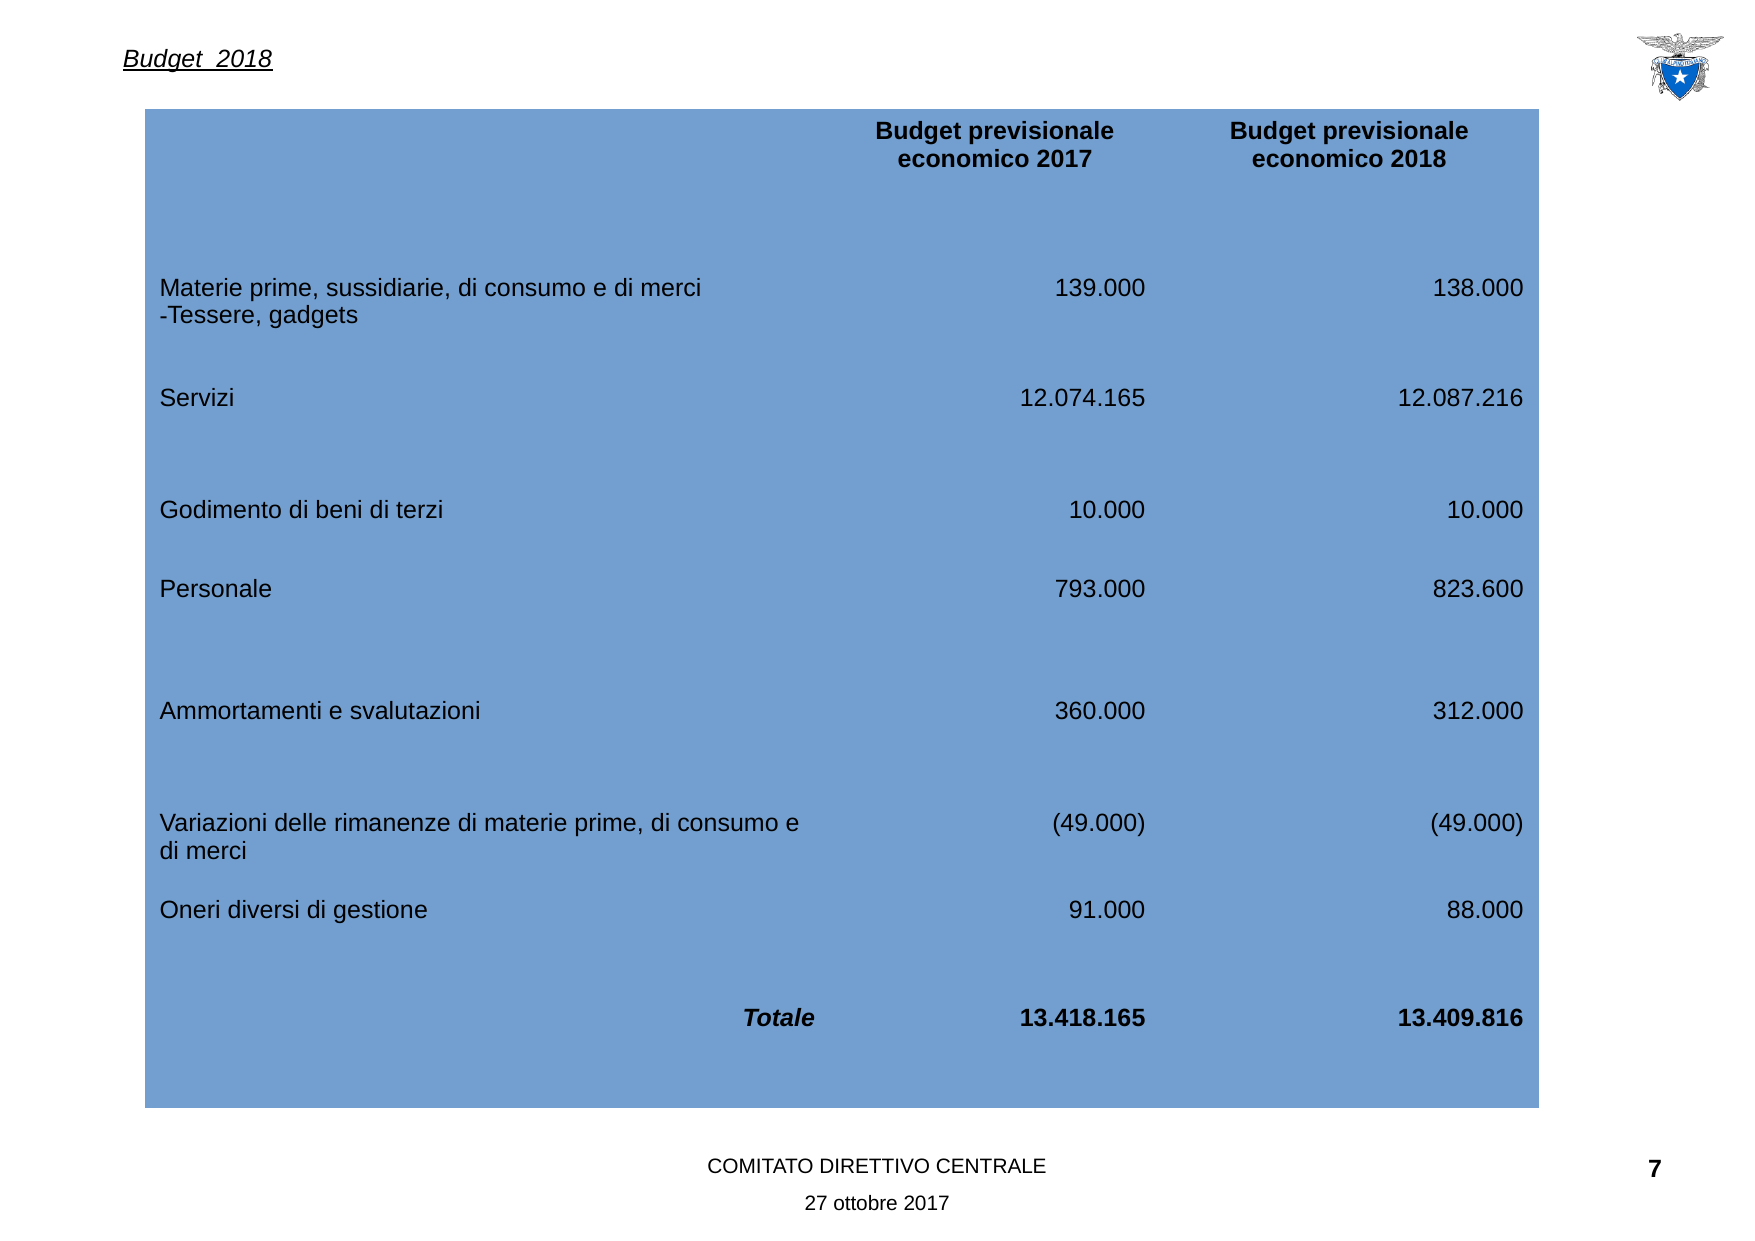

Budget 2018
| | Budget previsionale economico 2017 | Budget previsionale economico 2018 |
| --- | --- | --- |
| Materie prime, sussidiarie, di consumo e di merci Tessere, gadgets | 139.000 | 138.000 |
| Servizi | 12.074.165 | 12.087.216 |
| Godimento di beni di terzi | 10.000 | 10.000 |
| Personale | 793.000 | 823.600 |
| Ammortamenti e svalutazioni | 360.000 | 312.000 |
| Variazioni delle rimanenze di materie prime, di consumo e di merci | (49.000) | (49.000) |
| Oneri diversi di gestione | 91.000 | 88.000 |
| Totale | 13.418.165 | 13.409.816 |
COSTI DELLA PRODUZIONE
COMITATO DIRETTIVO CENTRALE
27 ottobre 2017
7